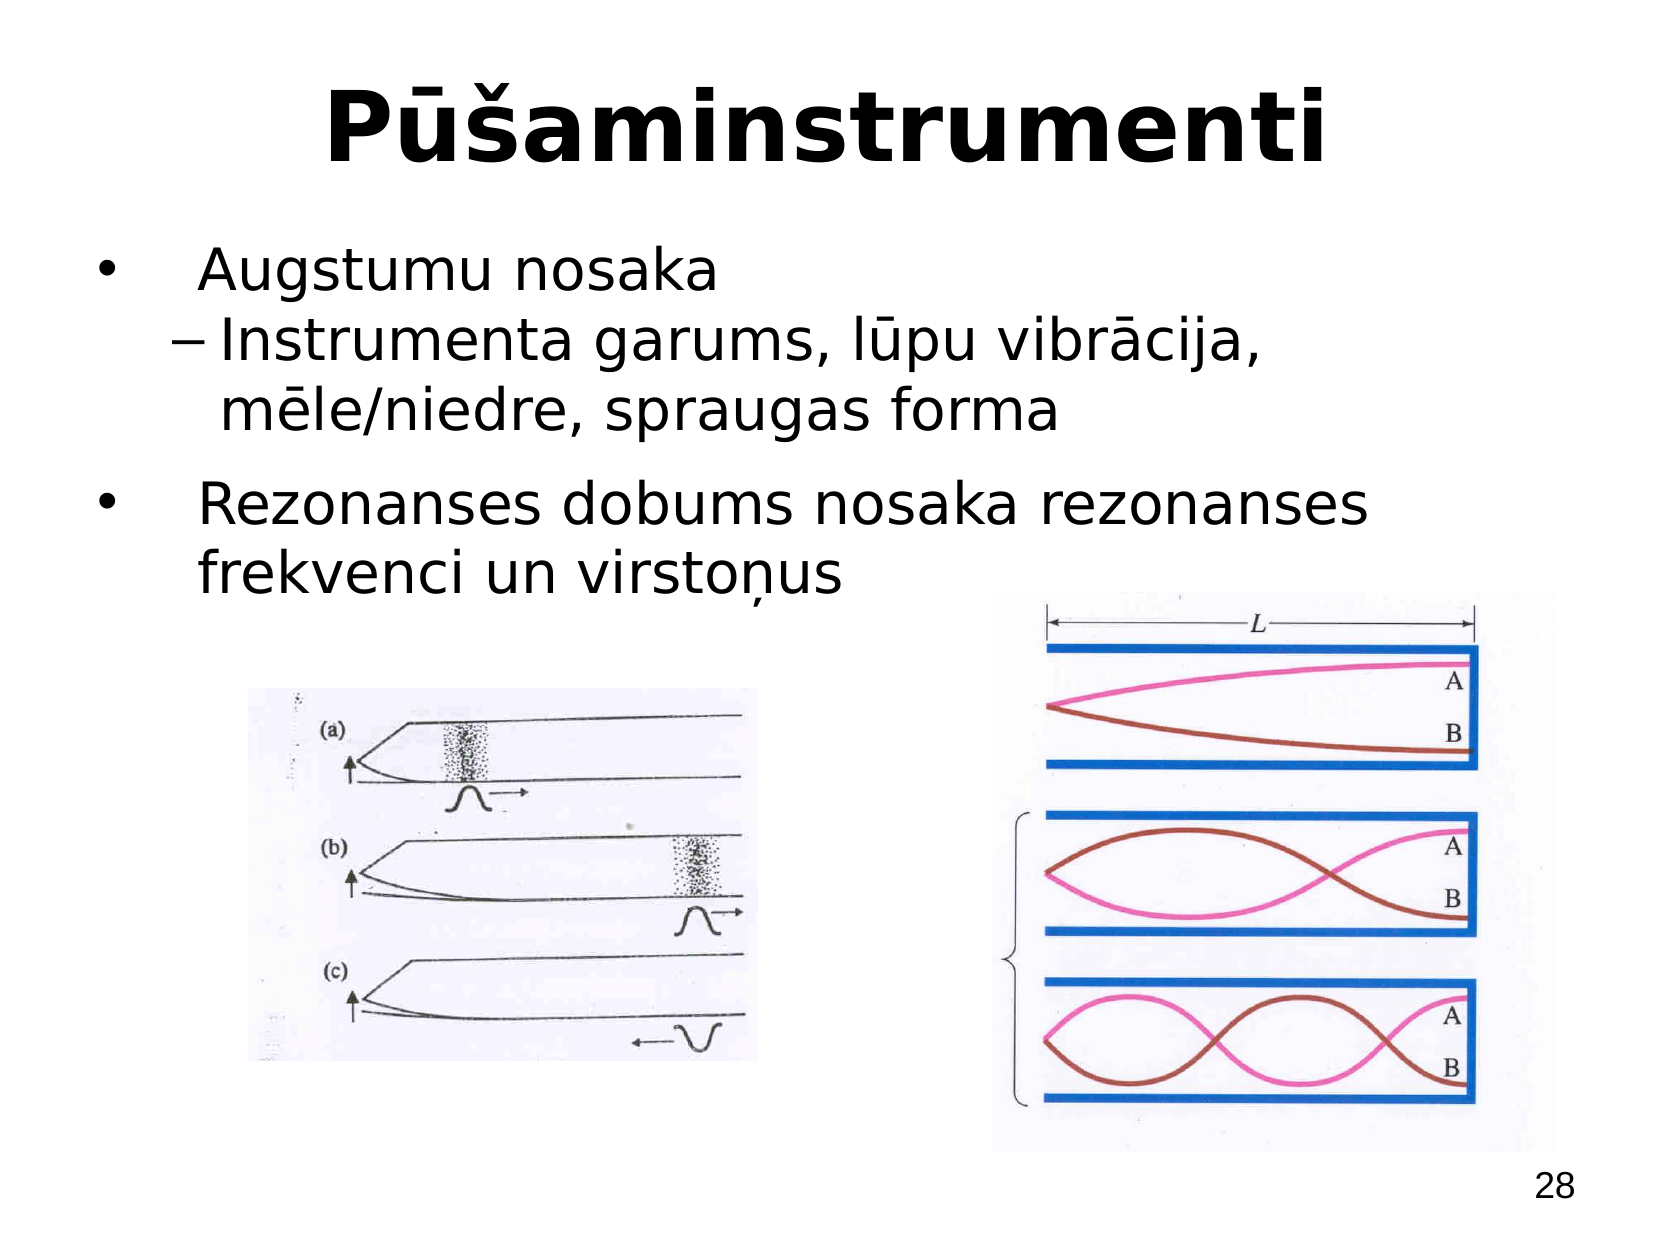

# Pūšaminstrumenti
Augstumu nosaka
Instrumenta garums, lūpu vibrācija, mēle/niedre, spraugas forma
Rezonanses dobums nosaka rezonanses frekvenci un virstoņus